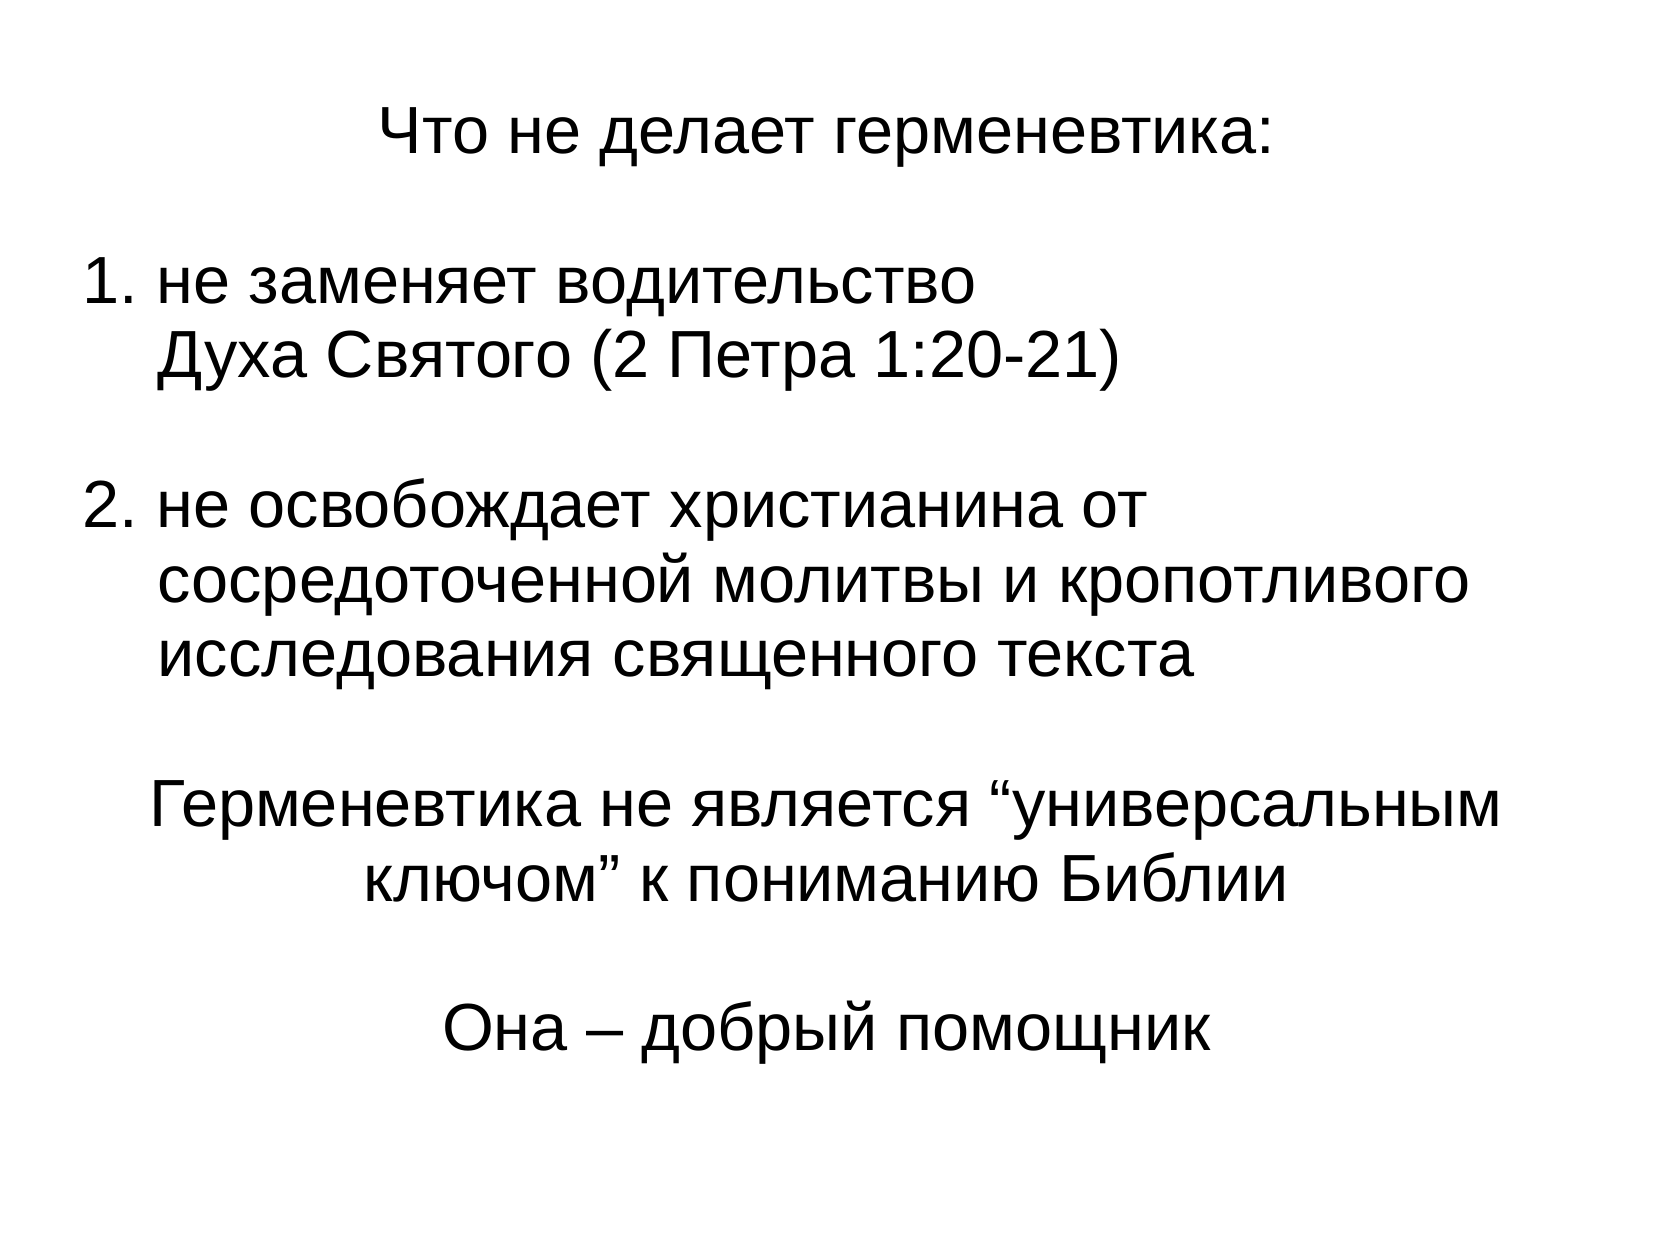

# Что не делает герменевтика:
1. не заменяет водительство
	Духа Святого (2 Петра 1:20-21)
2. не освобождает христианина от
	сосредоточенной молитвы и кропотливого 		исследования священного текста
Герменевтика не является “универсальным ключом” к пониманию Библии
Она – добрый помощник